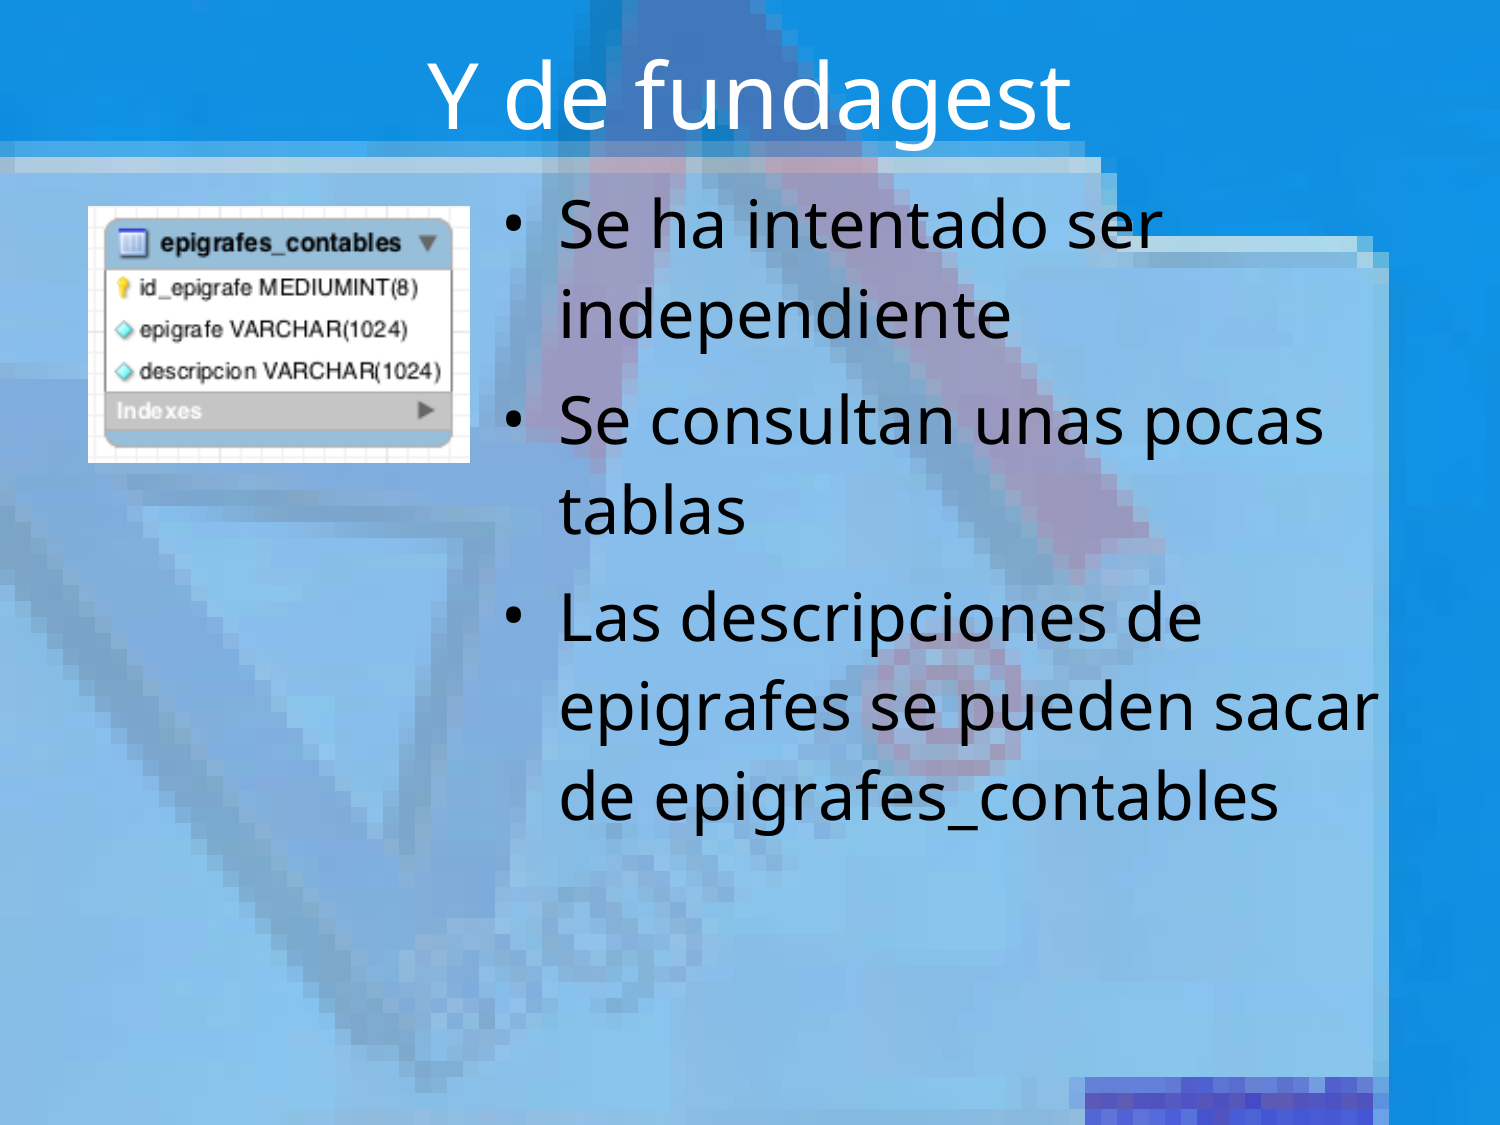

# Y de fundagest
Se ha intentado ser independiente
Se consultan unas pocas tablas
Las descripciones de epigrafes se pueden sacar de epigrafes_contables